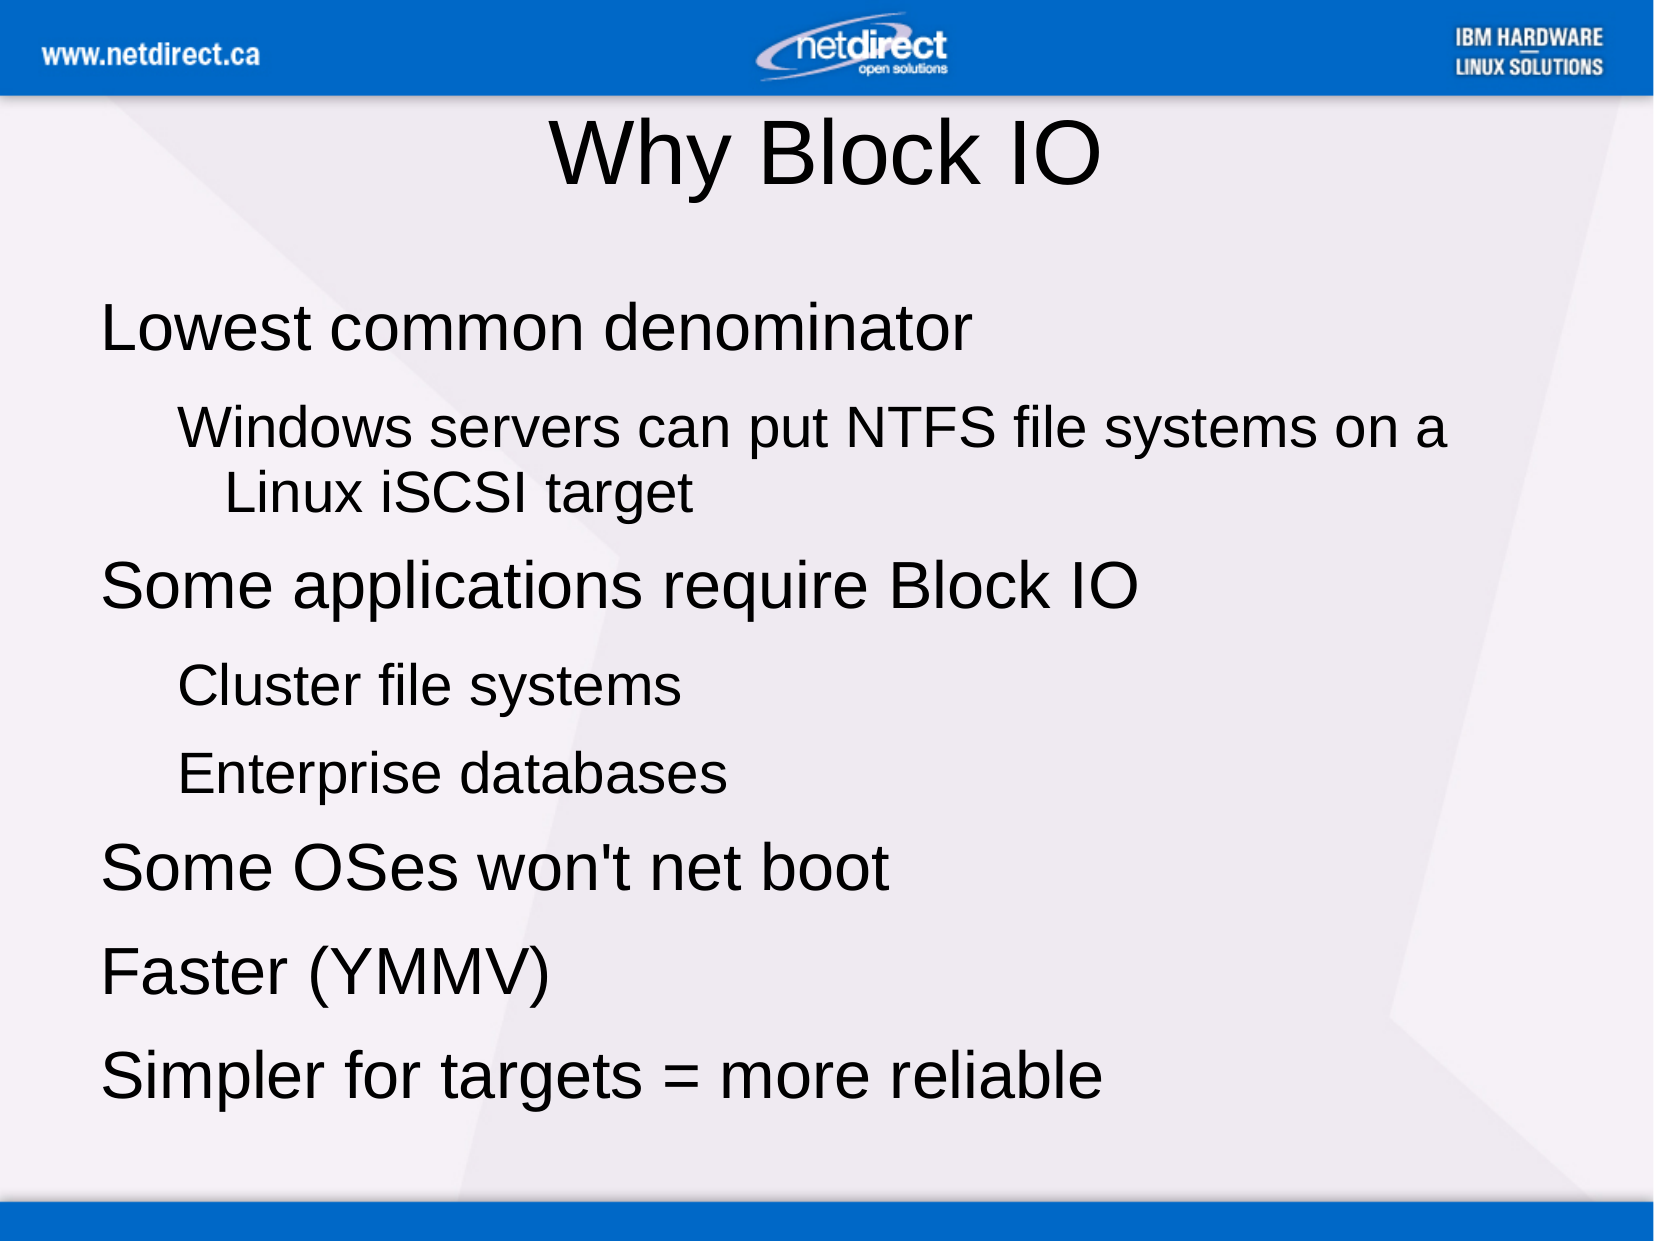

# Why Block IO
Lowest common denominator
Windows servers can put NTFS file systems on a Linux iSCSI target
Some applications require Block IO
Cluster file systems
Enterprise databases
Some OSes won't net boot
Faster (YMMV)
Simpler for targets = more reliable